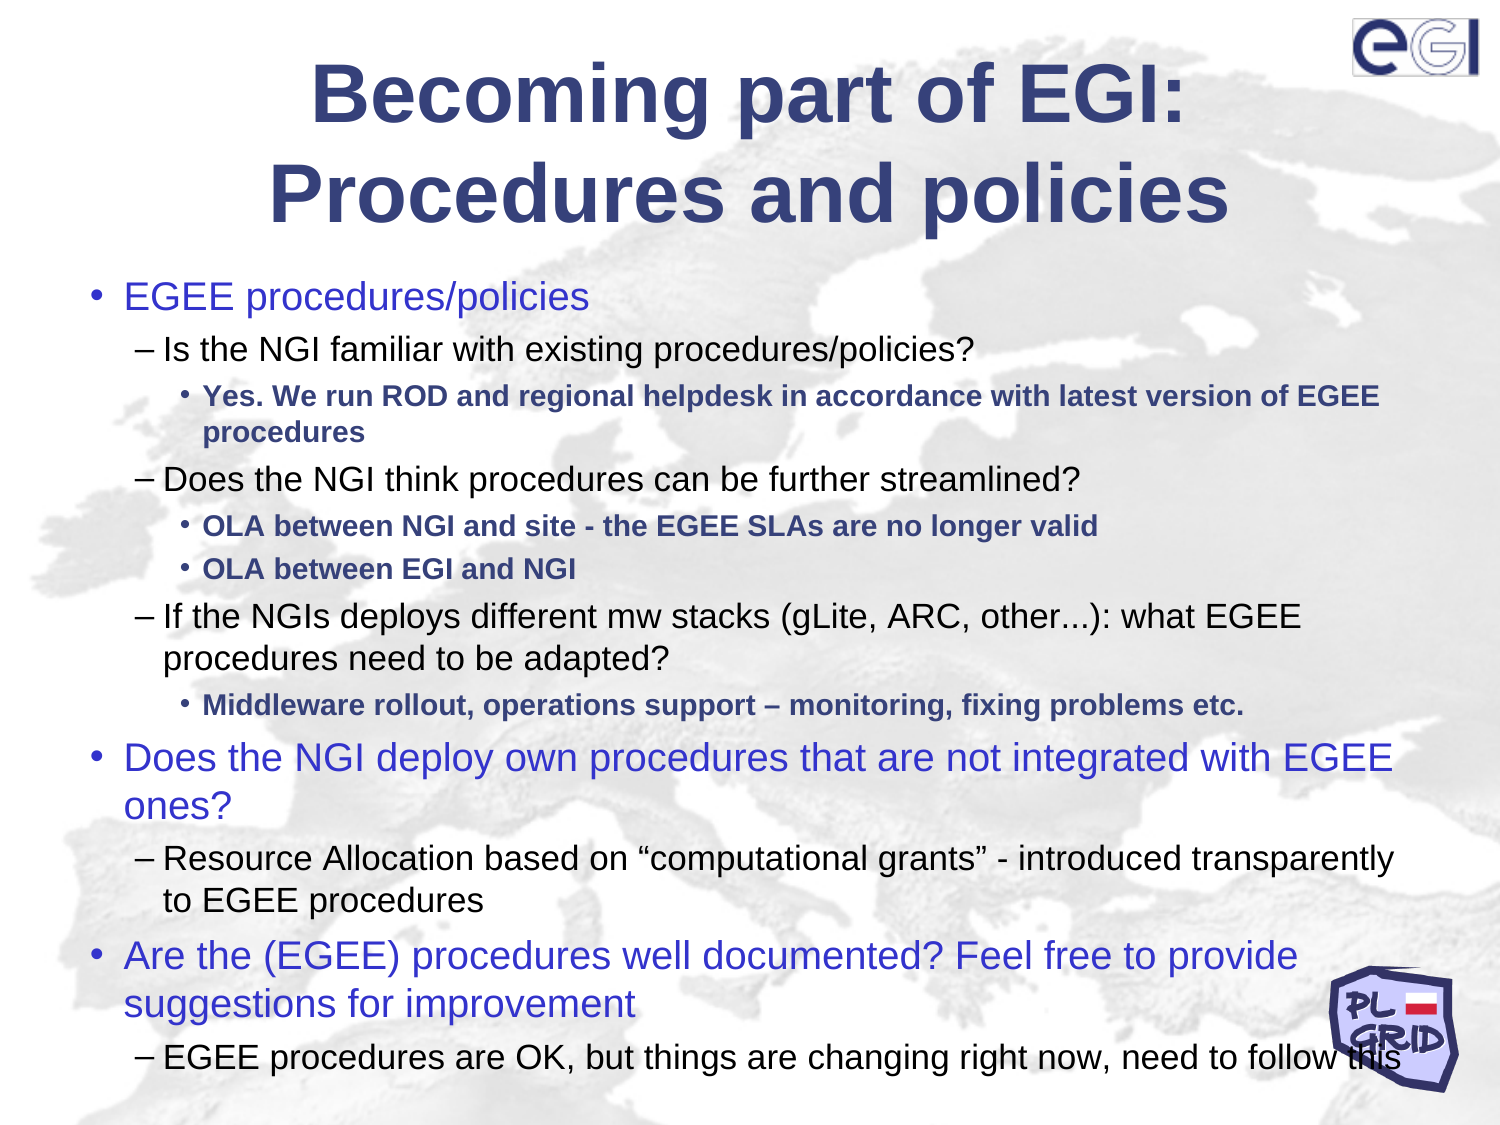

# Becoming part of EGI: Procedures and policies
EGEE procedures/policies
Is the NGI familiar with existing procedures/policies?
Yes. We run ROD and regional helpdesk in accordance with latest version of EGEE procedures
Does the NGI think procedures can be further streamlined?
OLA between NGI and site - the EGEE SLAs are no longer valid
OLA between EGI and NGI
If the NGIs deploys different mw stacks (gLite, ARC, other...): what EGEE procedures need to be adapted?
Middleware rollout, operations support – monitoring, fixing problems etc.
Does the NGI deploy own procedures that are not integrated with EGEE ones?
Resource Allocation based on “computational grants” - introduced transparently to EGEE procedures
Are the (EGEE) procedures well documented? Feel free to provide suggestions for improvement
EGEE procedures are OK, but things are changing right now, need to follow this